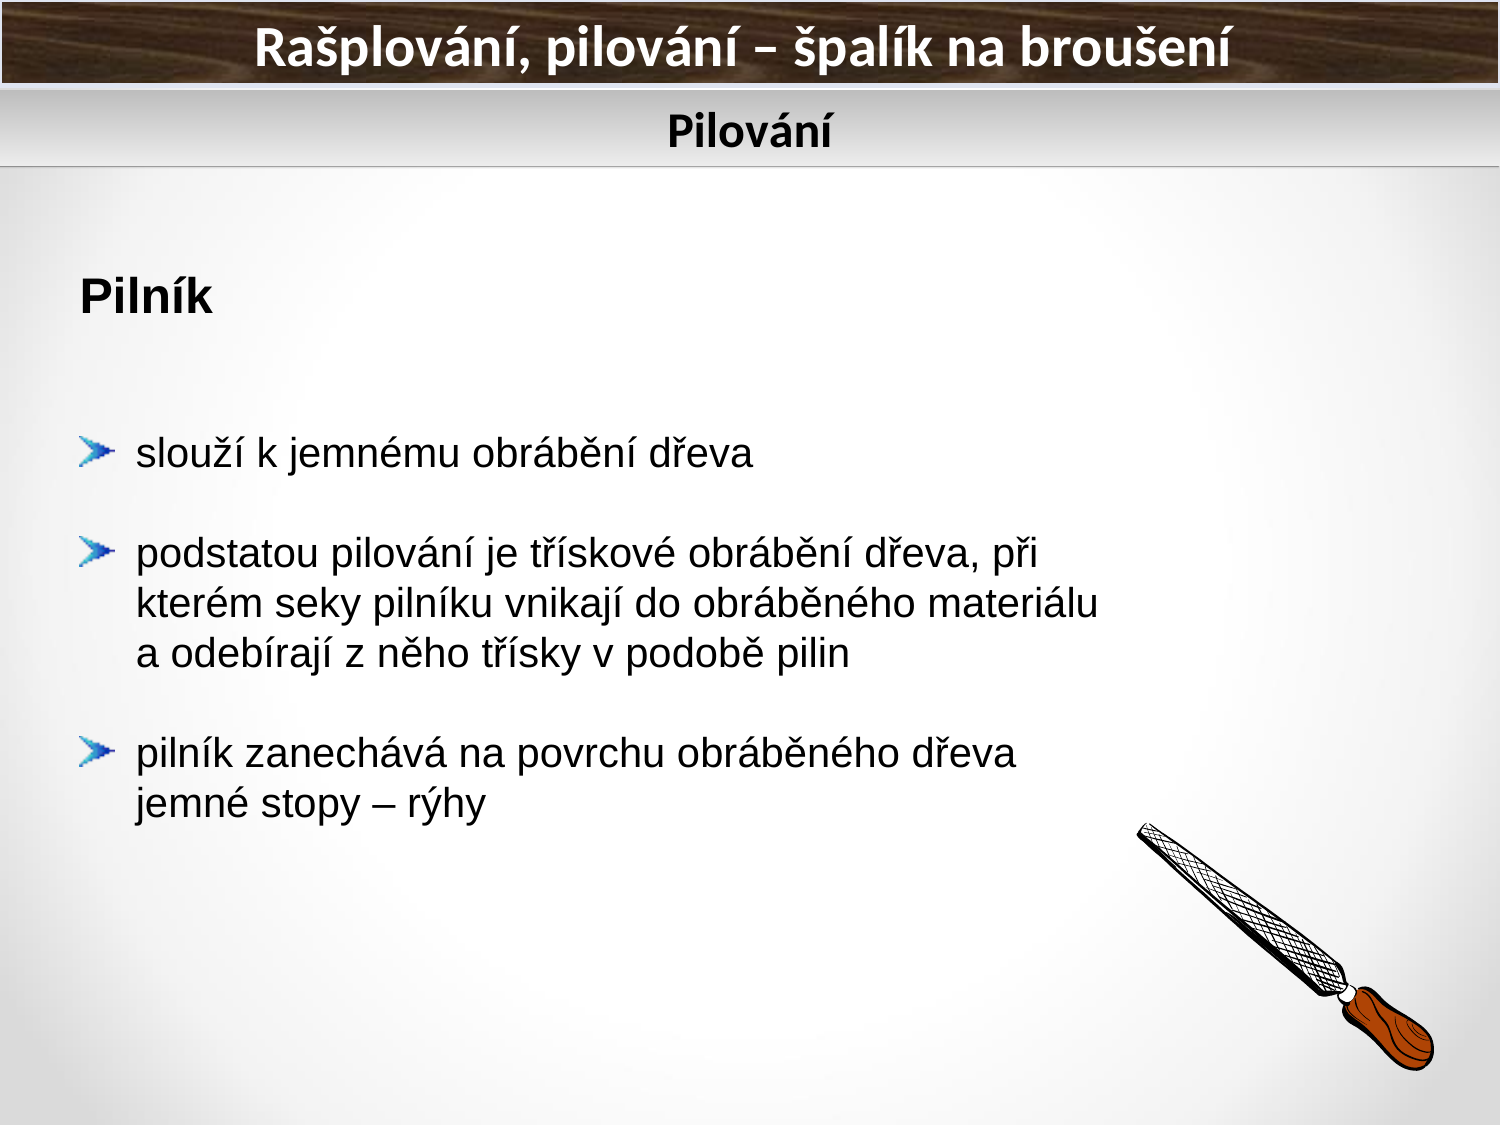

Rašplování, pilování – špalík na broušení
Pilování
Pilník
slouží k jemnému obrábění dřeva
podstatou pilování je třískové obrábění dřeva, při kterém seky pilníku vnikají do obráběného materiálu a odebírají z něho třísky v podobě pilin
pilník zanechává na povrchu obráběného dřeva jemné stopy – rýhy